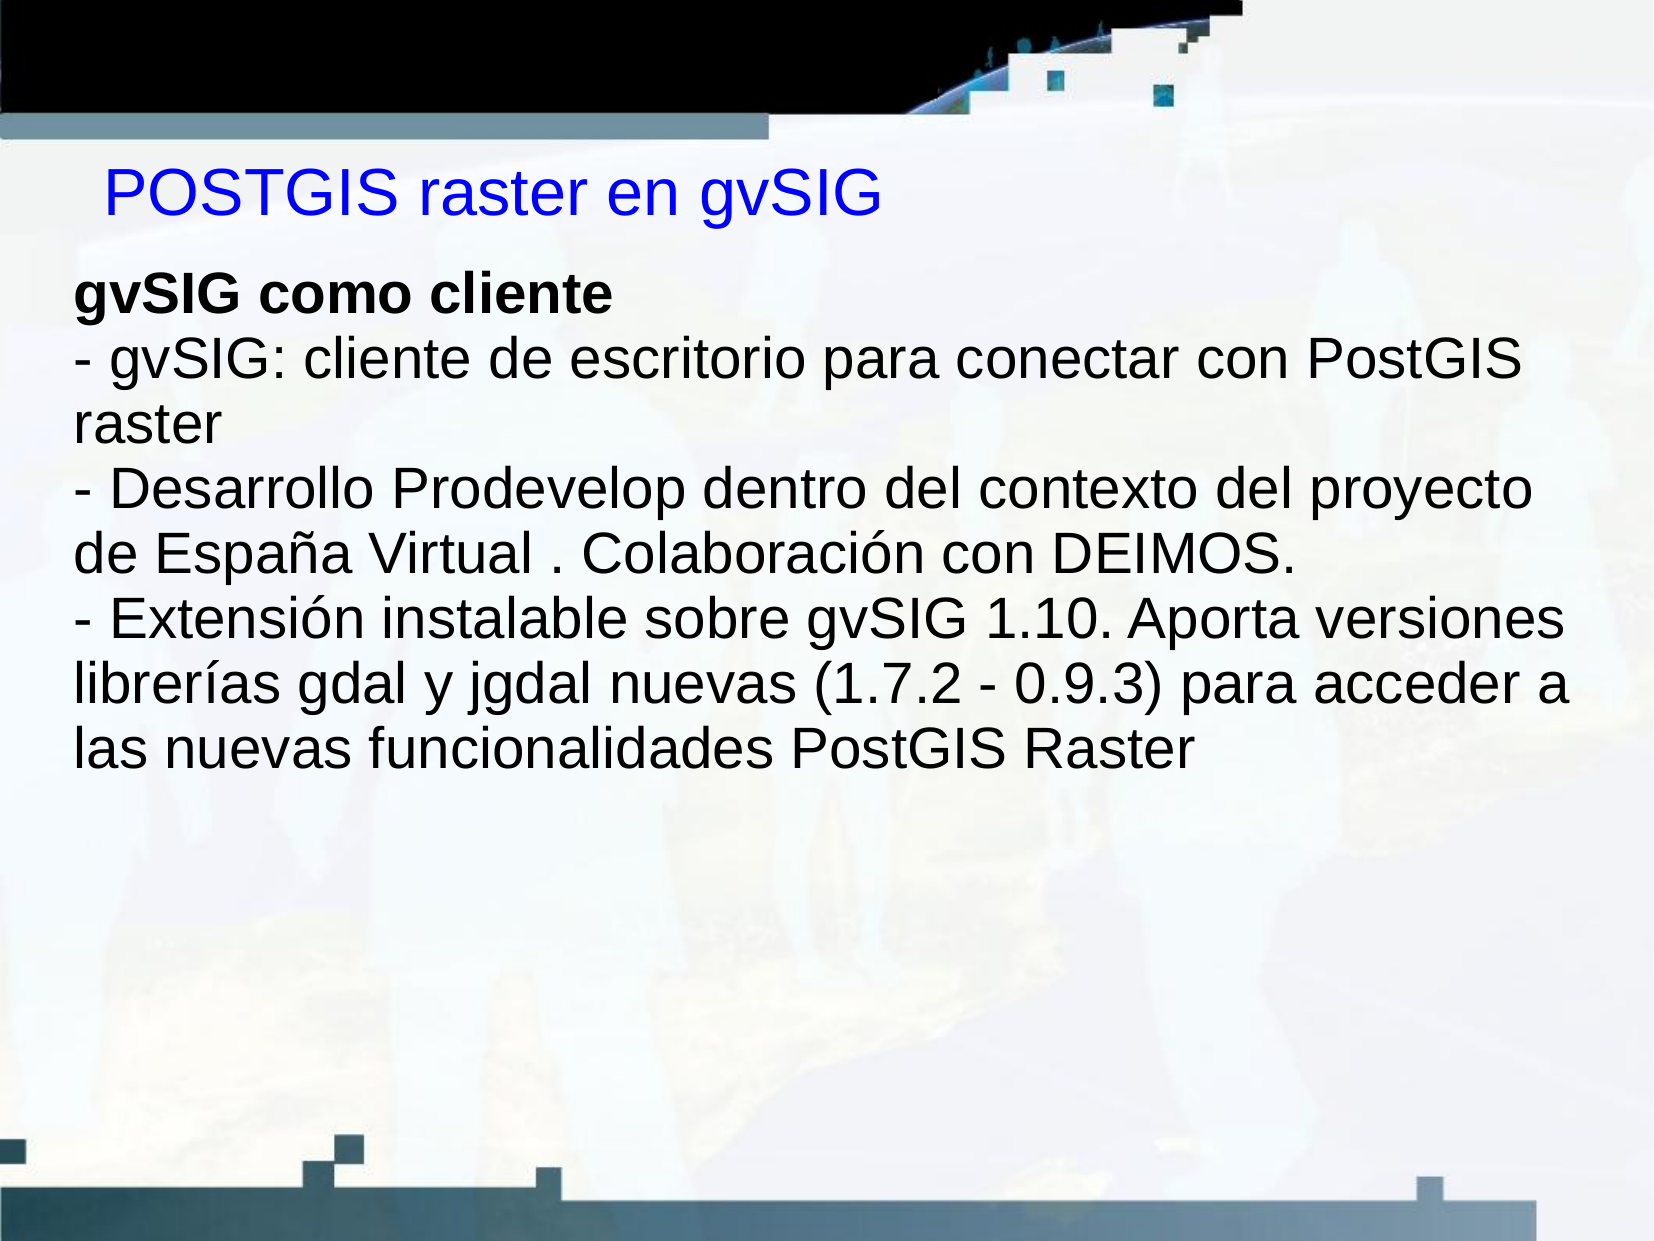

POSTGIS raster en gvSIG
gvSIG como cliente
- gvSIG: cliente de escritorio para conectar con PostGIS raster
- Desarrollo Prodevelop dentro del contexto del proyecto de España Virtual . Colaboración con DEIMOS.
- Extensión instalable sobre gvSIG 1.10. Aporta versiones librerías gdal y jgdal nuevas (1.7.2 - 0.9.3) para acceder a las nuevas funcionalidades PostGIS Raster